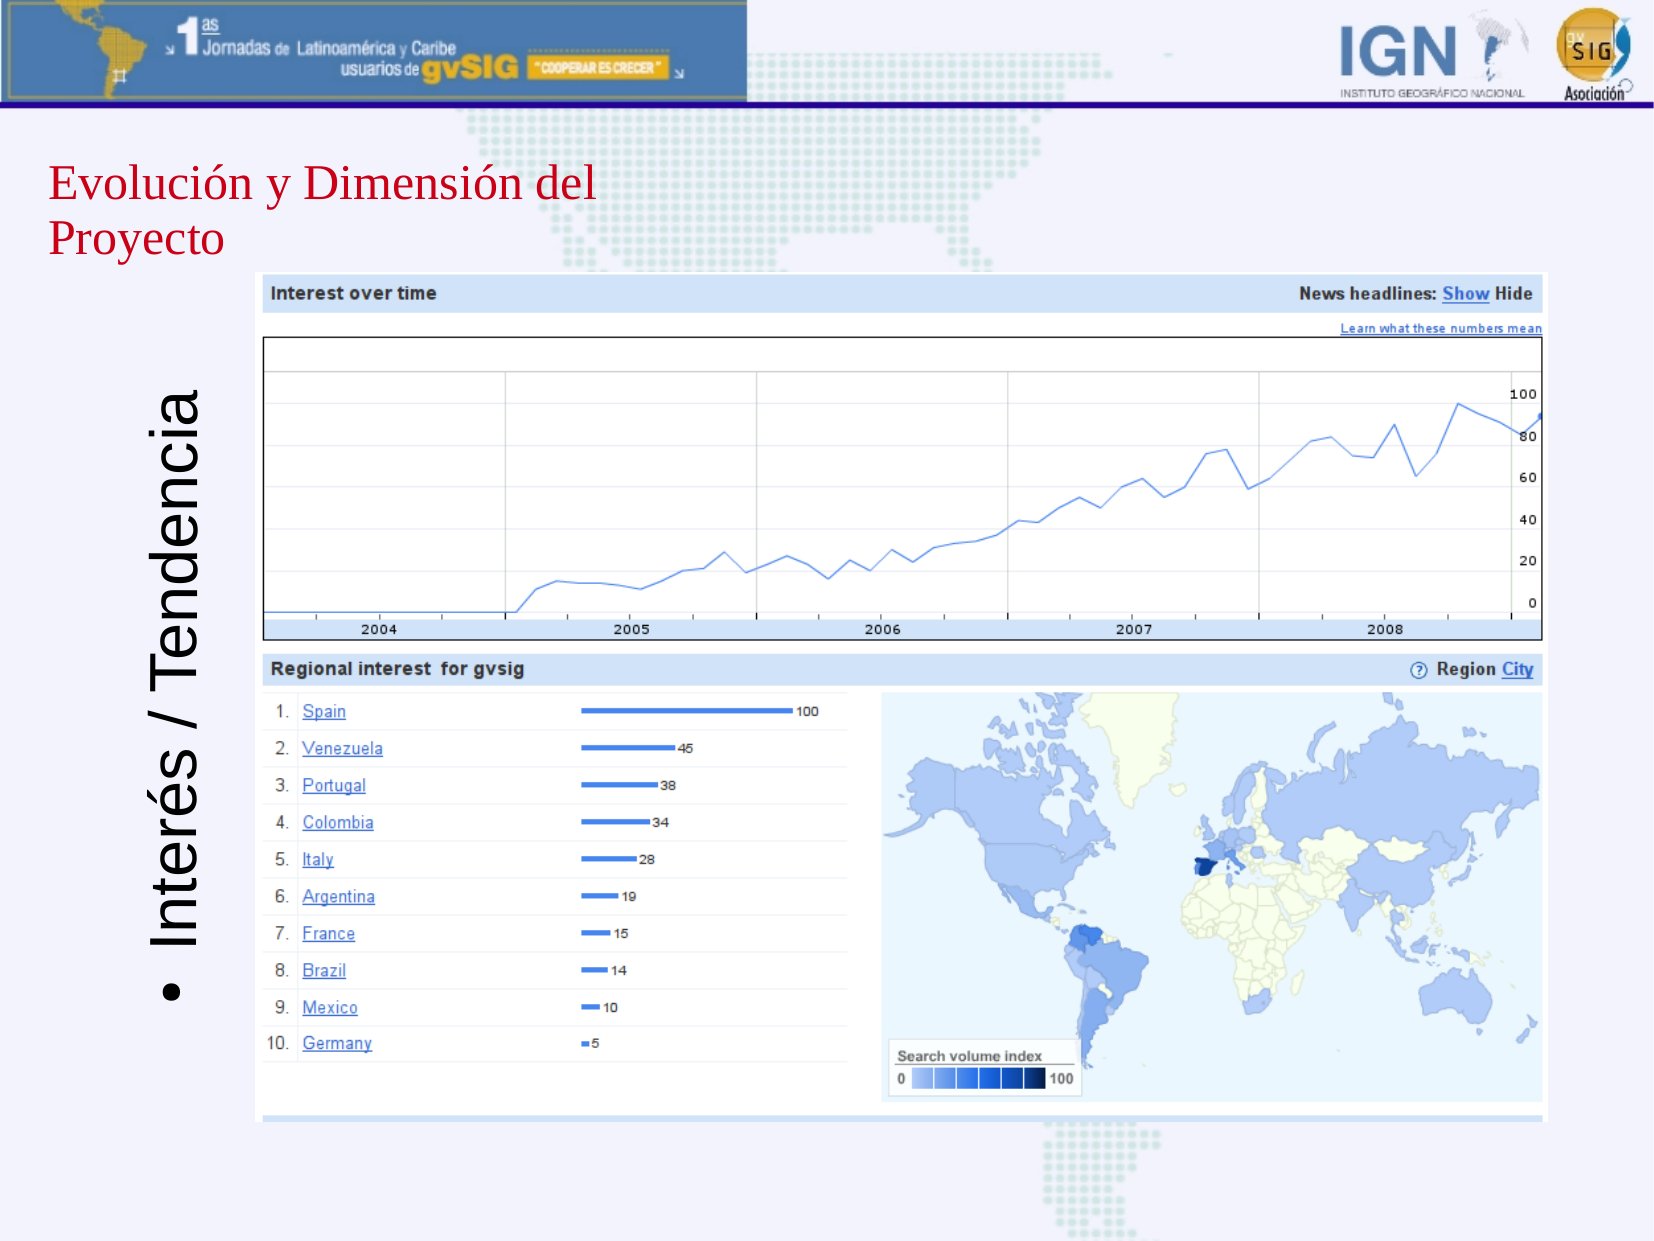

Evolución y Dimensión del Proyecto
# Interés / Tendencia